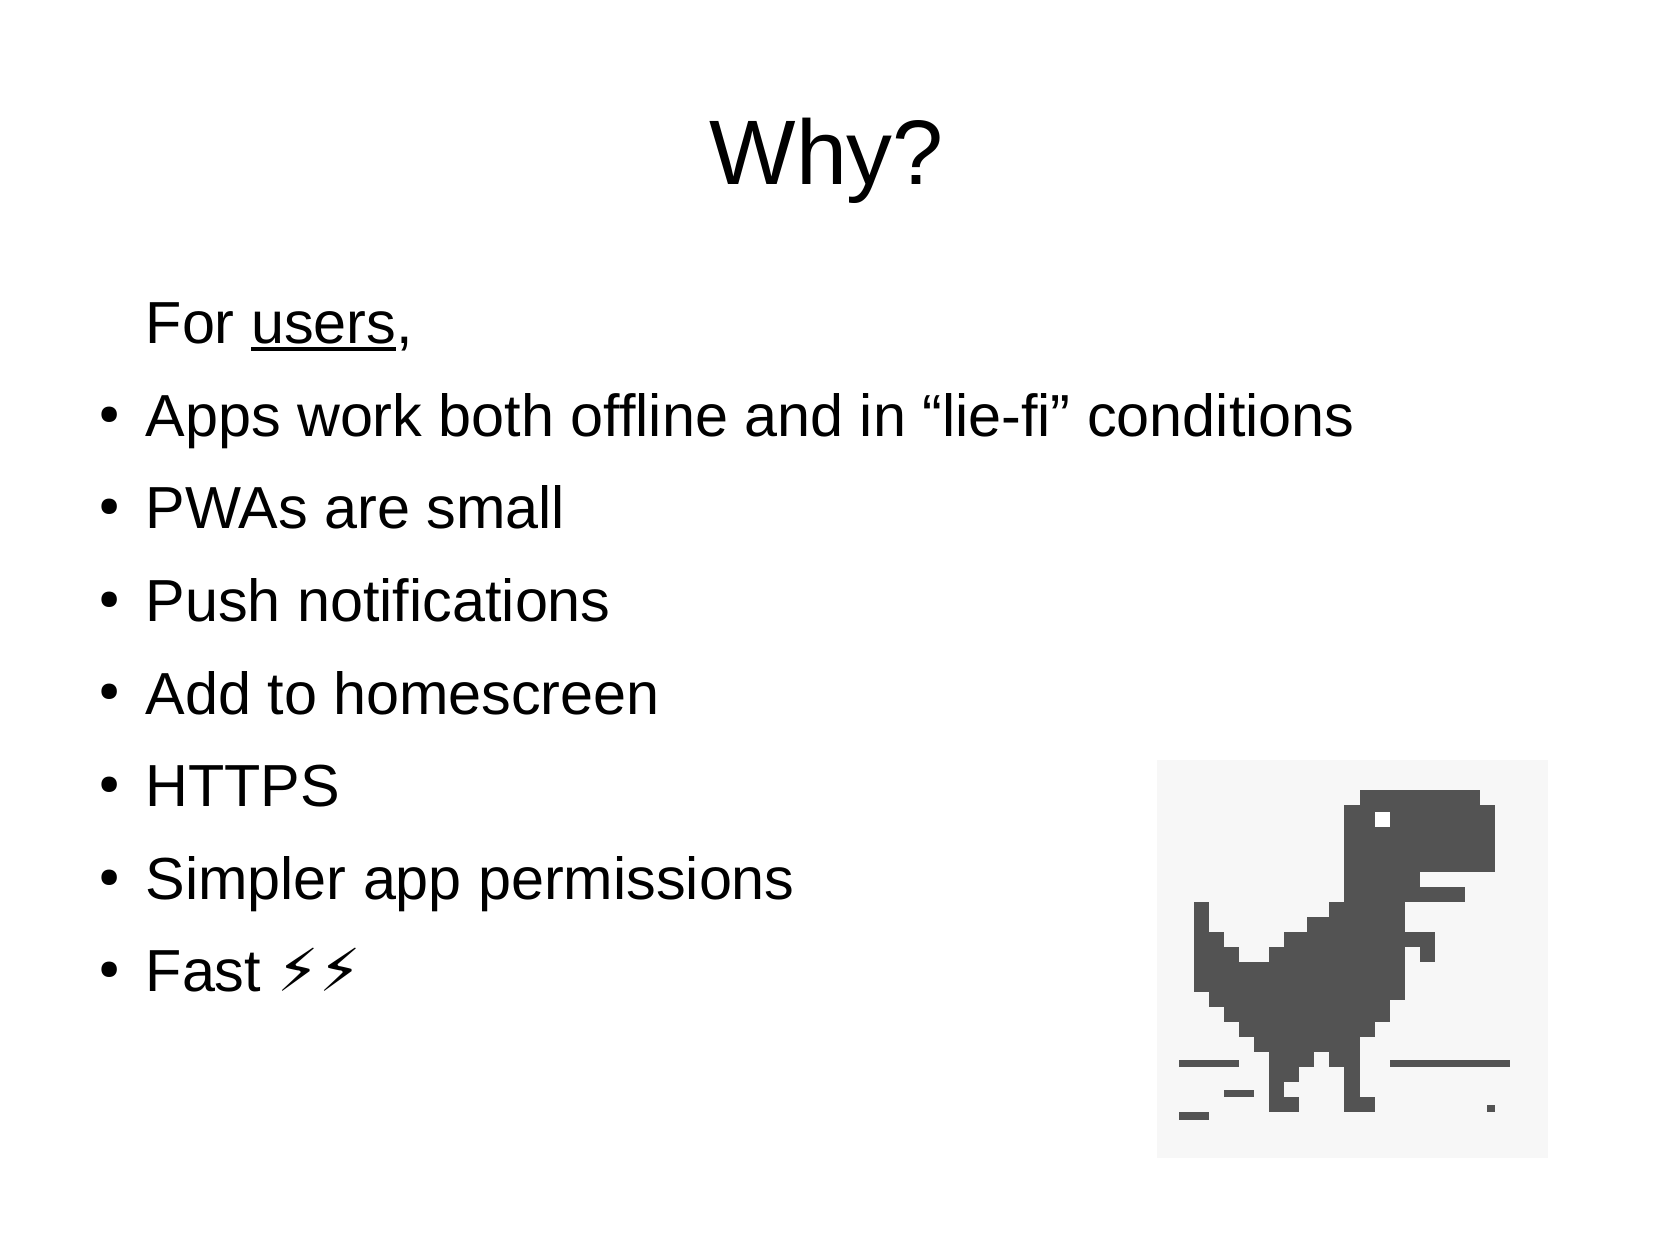

# Why?
For users,
Apps work both offline and in “lie-fi” conditions
PWAs are small
Push notifications
Add to homescreen
HTTPS
Simpler app permissions
Fast ⚡️⚡